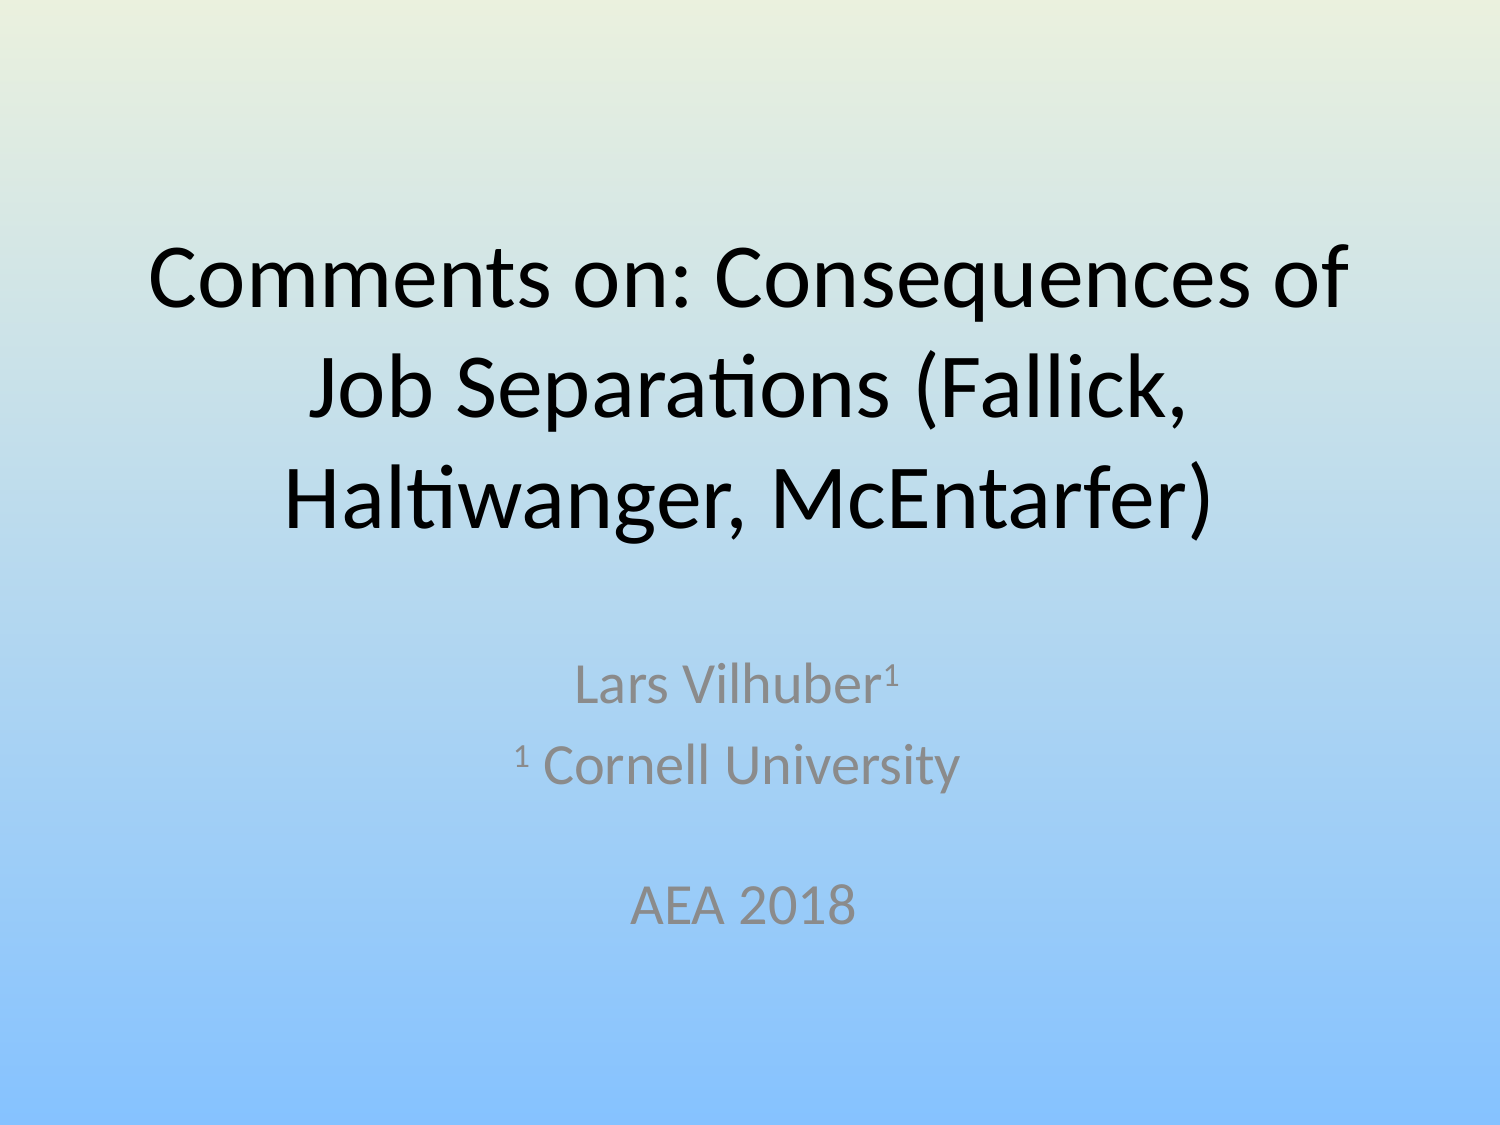

# Comments on: Consequences of Job Separations (Fallick, Haltiwanger, McEntarfer)
Lars Vilhuber1
1 Cornell University
AEA 2018